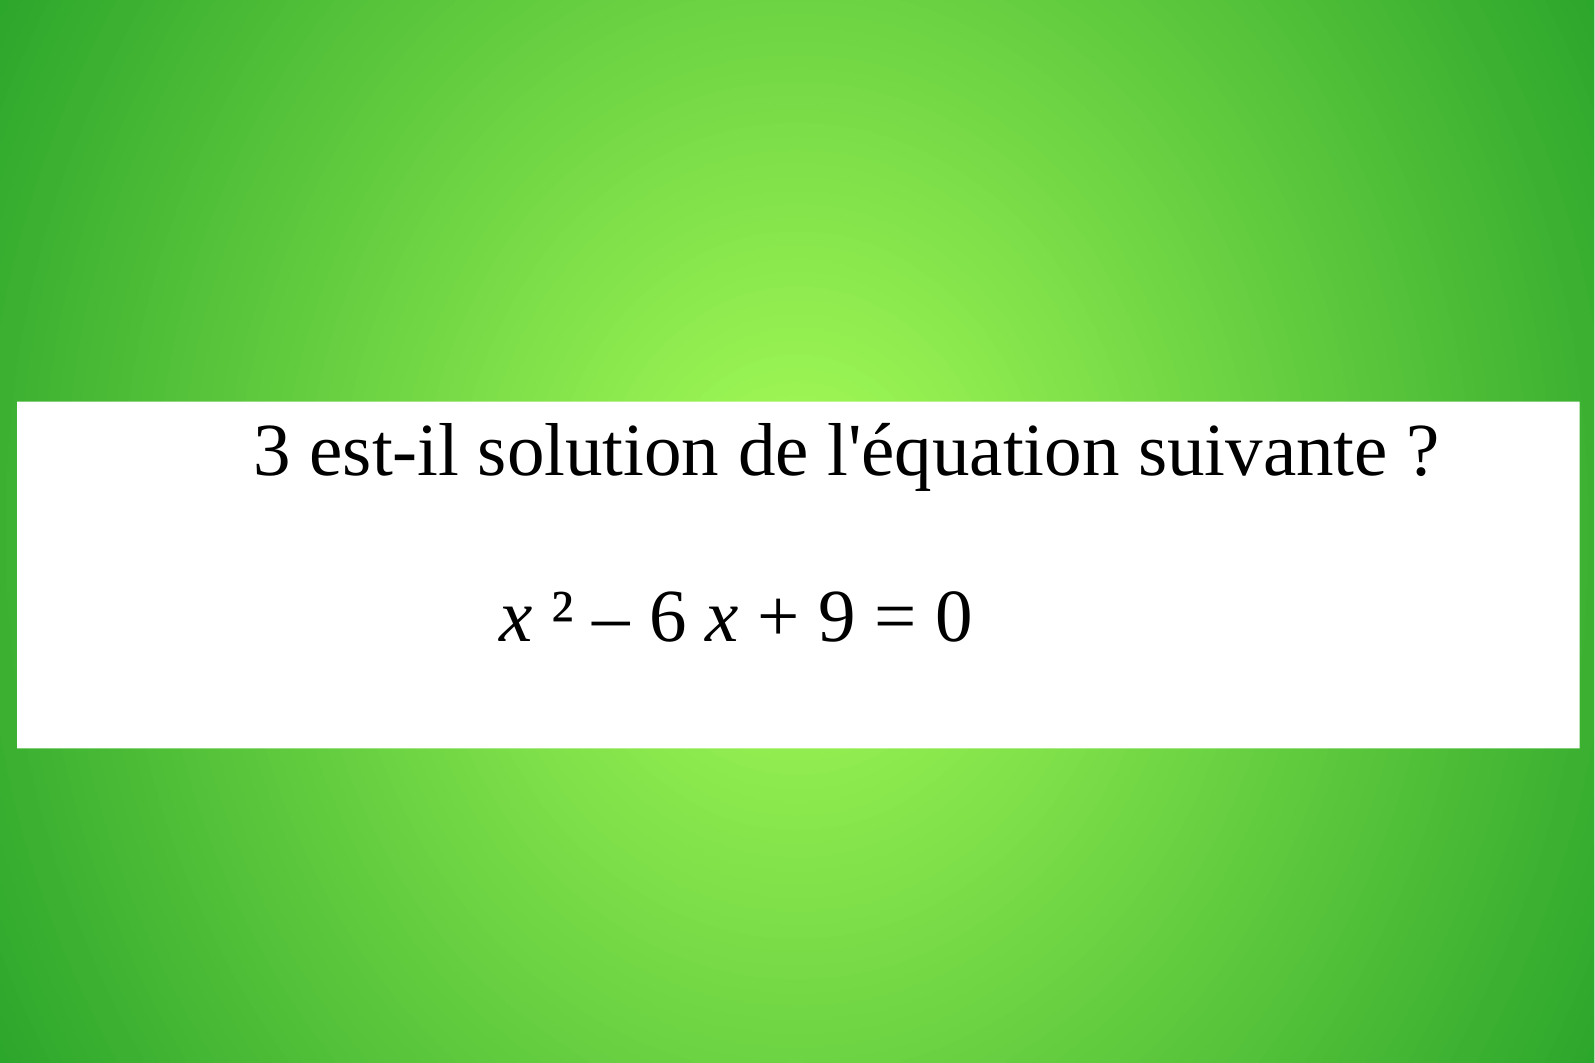

3 est-il solution de l'équation suivante ?
x ² – 6 x + 9 = 0